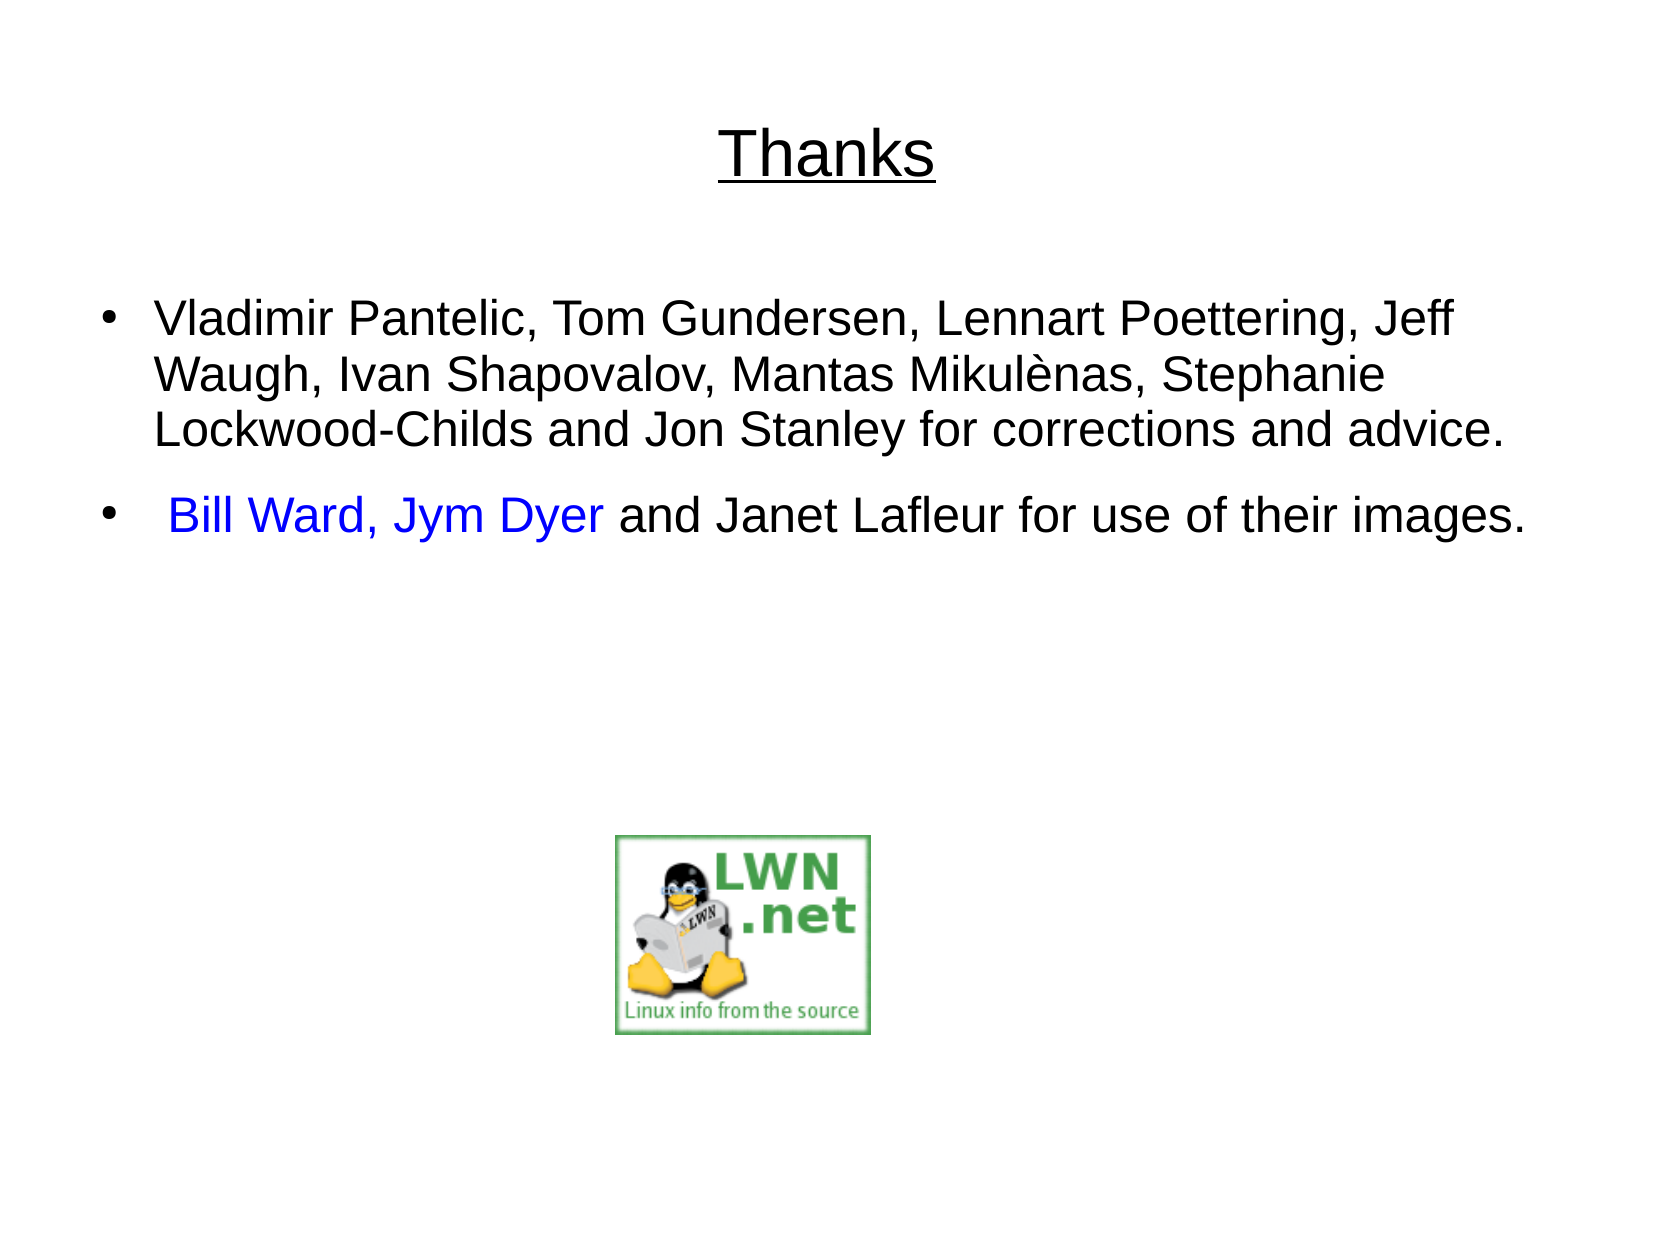

# Thanks
Vladimir Pantelic, Tom Gundersen, Lennart Poettering, Jeff Waugh, Ivan Shapovalov, Mantas Mikulènas, Stephanie Lockwood-Childs and Jon Stanley for corrections and advice.
 Bill Ward, Jym Dyer and Janet Lafleur for use of their images.